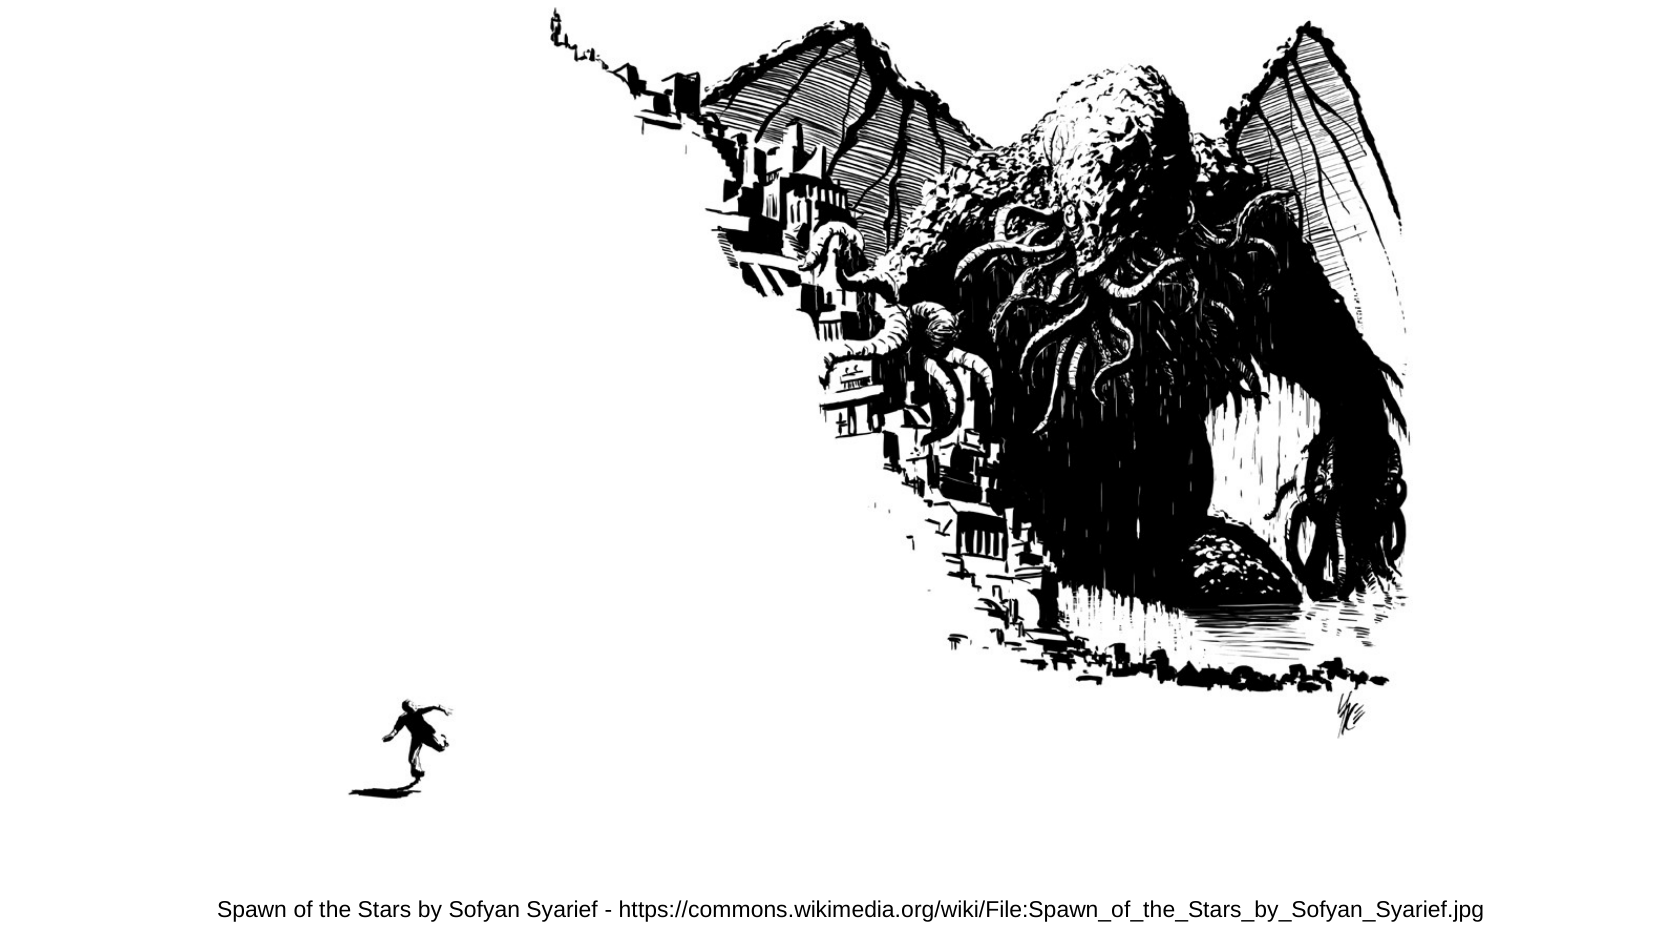

Spawn of the Stars by Sofyan Syarief - https://commons.wikimedia.org/wiki/File:Spawn_of_the_Stars_by_Sofyan_Syarief.jpg